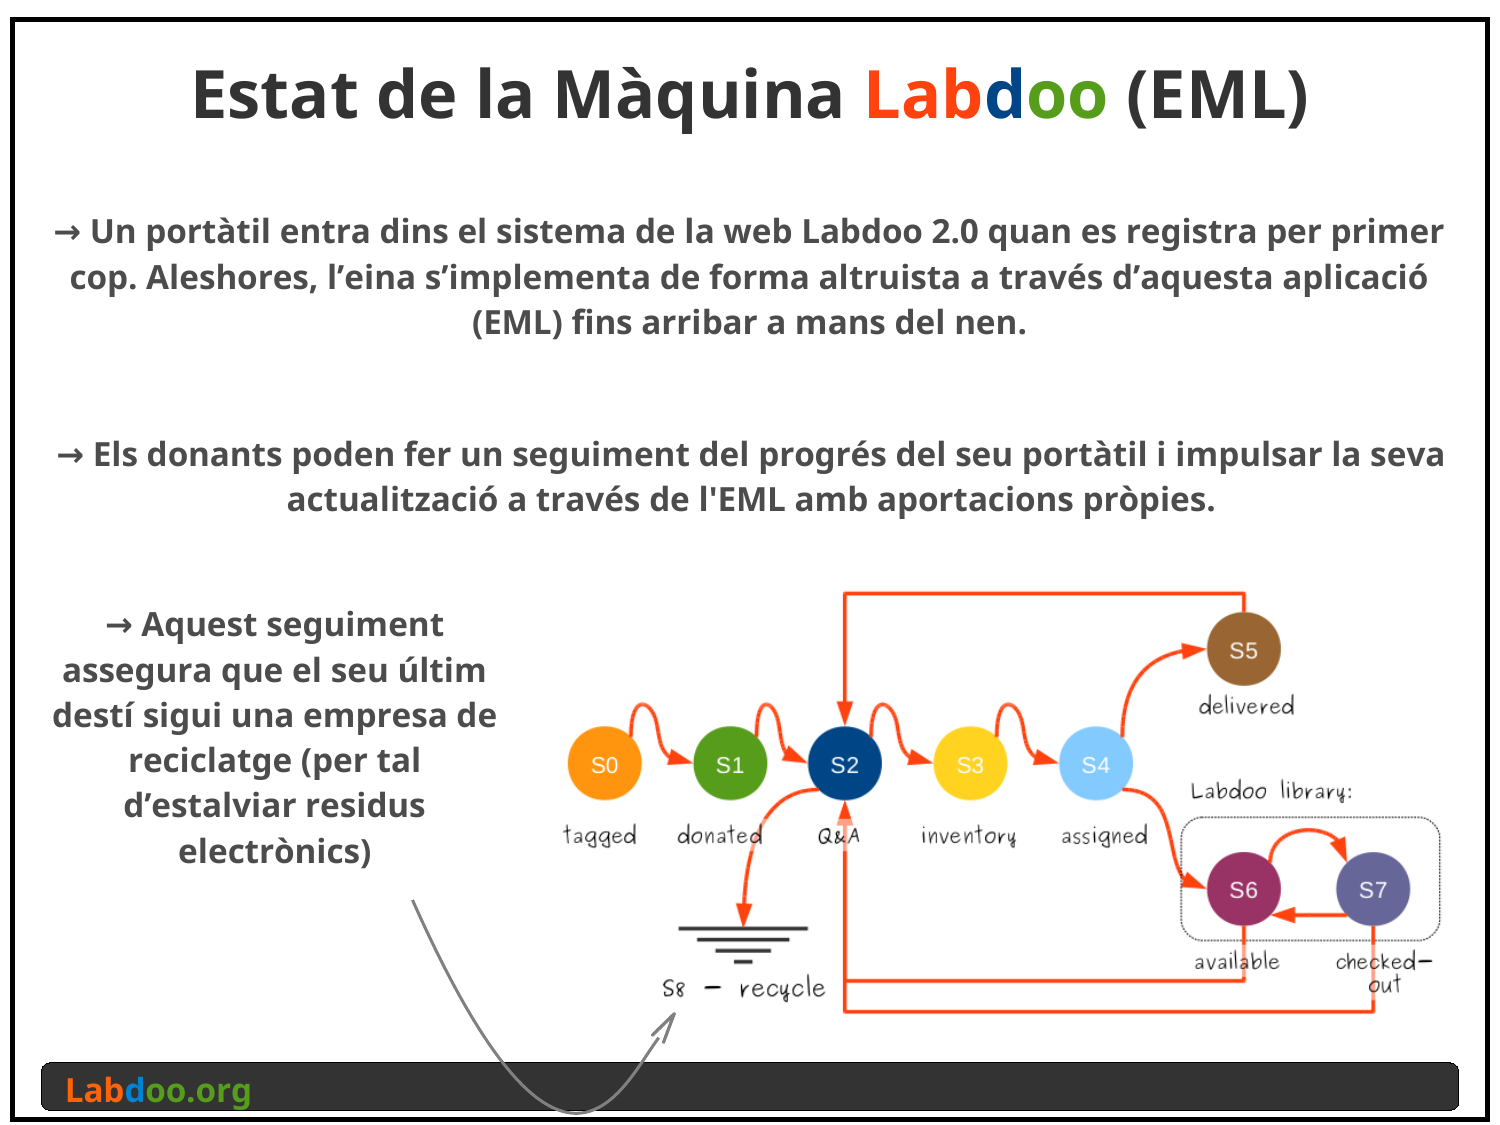

Estat de la Màquina Labdoo (EML)
# → Un portàtil entra dins el sistema de la web Labdoo 2.0 quan es registra per primer cop. Aleshores, l’eina s’implementa de forma altruista a través d’aquesta aplicació (EML) fins arribar a mans del nen.
→ Els donants poden fer un seguiment del progrés del seu portàtil i impulsar la seva actualització a través de l'EML amb aportacions pròpies.
→ Aquest seguiment assegura que el seu últim destí sigui una empresa de reciclatge (per tal d’estalviar residus electrònics)